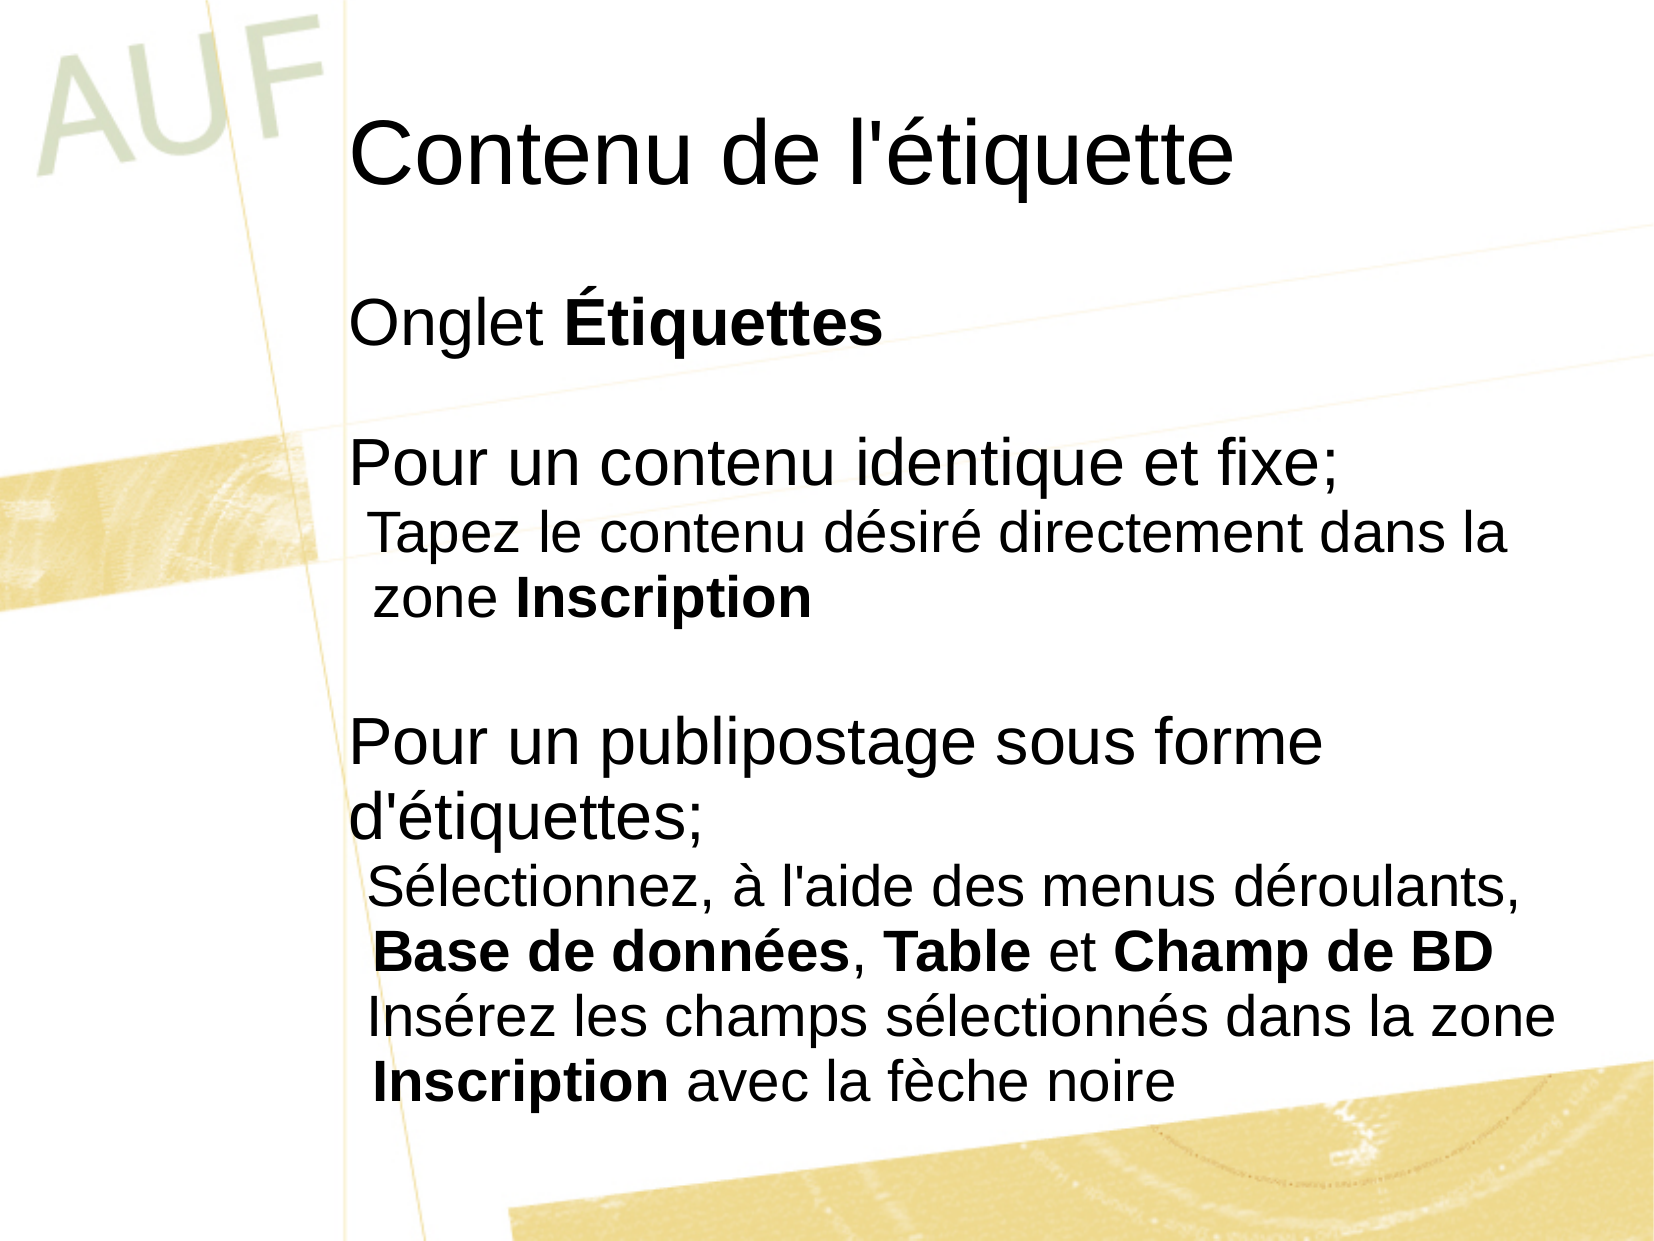

# Contenu de l'étiquette
Onglet Étiquettes
Pour un contenu identique et fixe;
Tapez le contenu désiré directement dans la zone Inscription
Pour un publipostage sous forme d'étiquettes;
Sélectionnez, à l'aide des menus déroulants, Base de données, Table et Champ de BD
Insérez les champs sélectionnés dans la zone Inscription avec la fèche noire